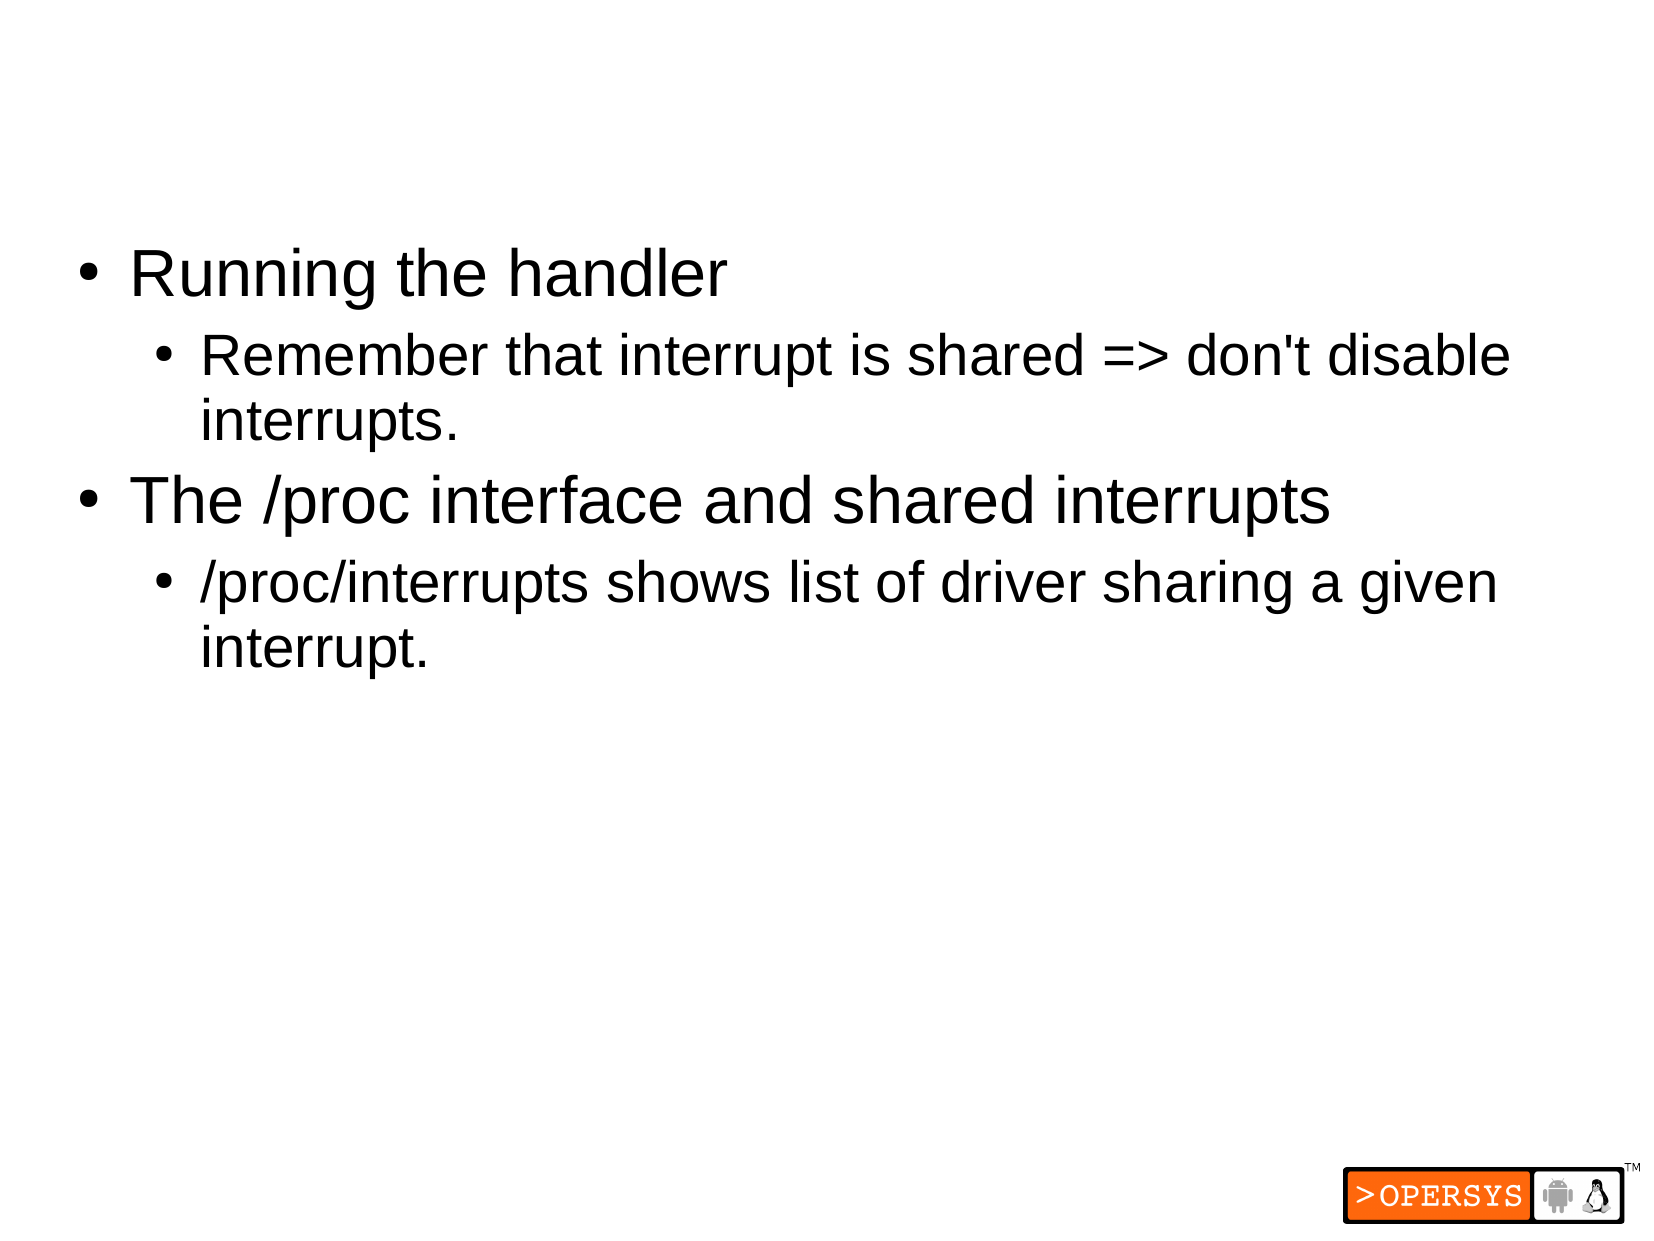

# Running the handler
Remember that interrupt is shared => don't disable interrupts.
The /proc interface and shared interrupts
/proc/interrupts shows list of driver sharing a given interrupt.